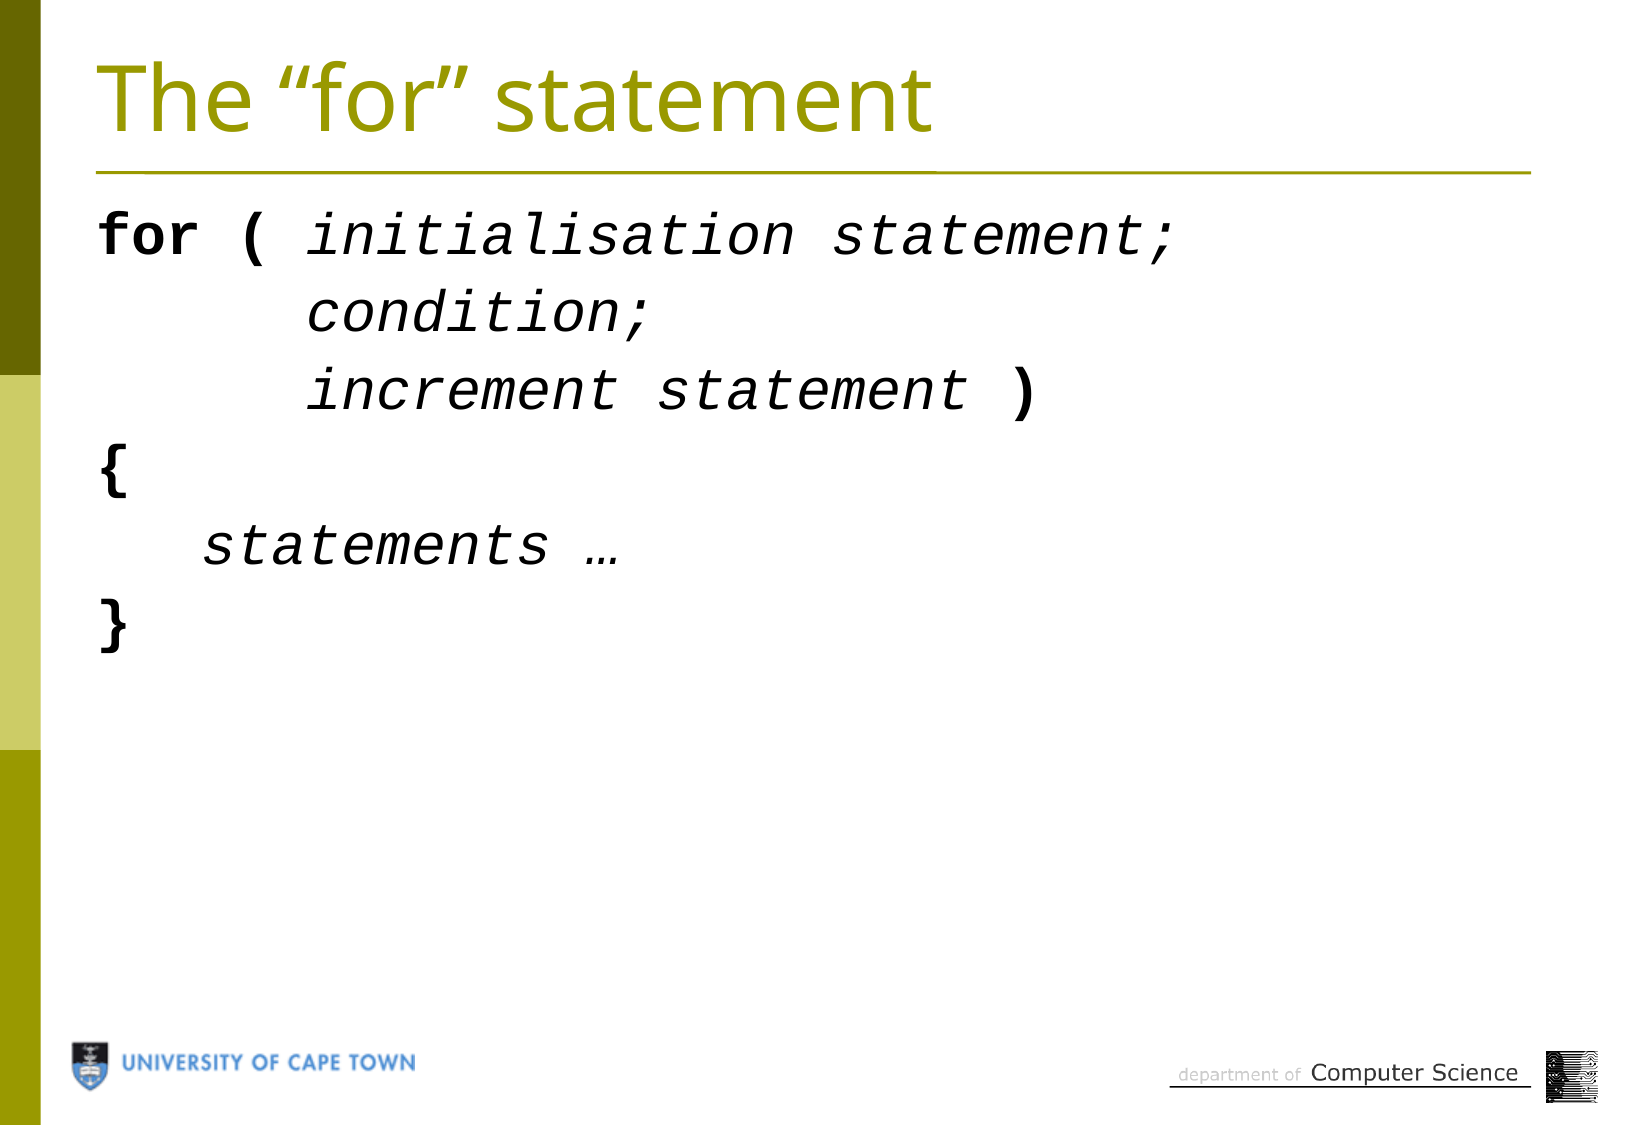

# The “for” statement
for ( initialisation statement;
 condition;
 increment statement )
{
 statements …
}